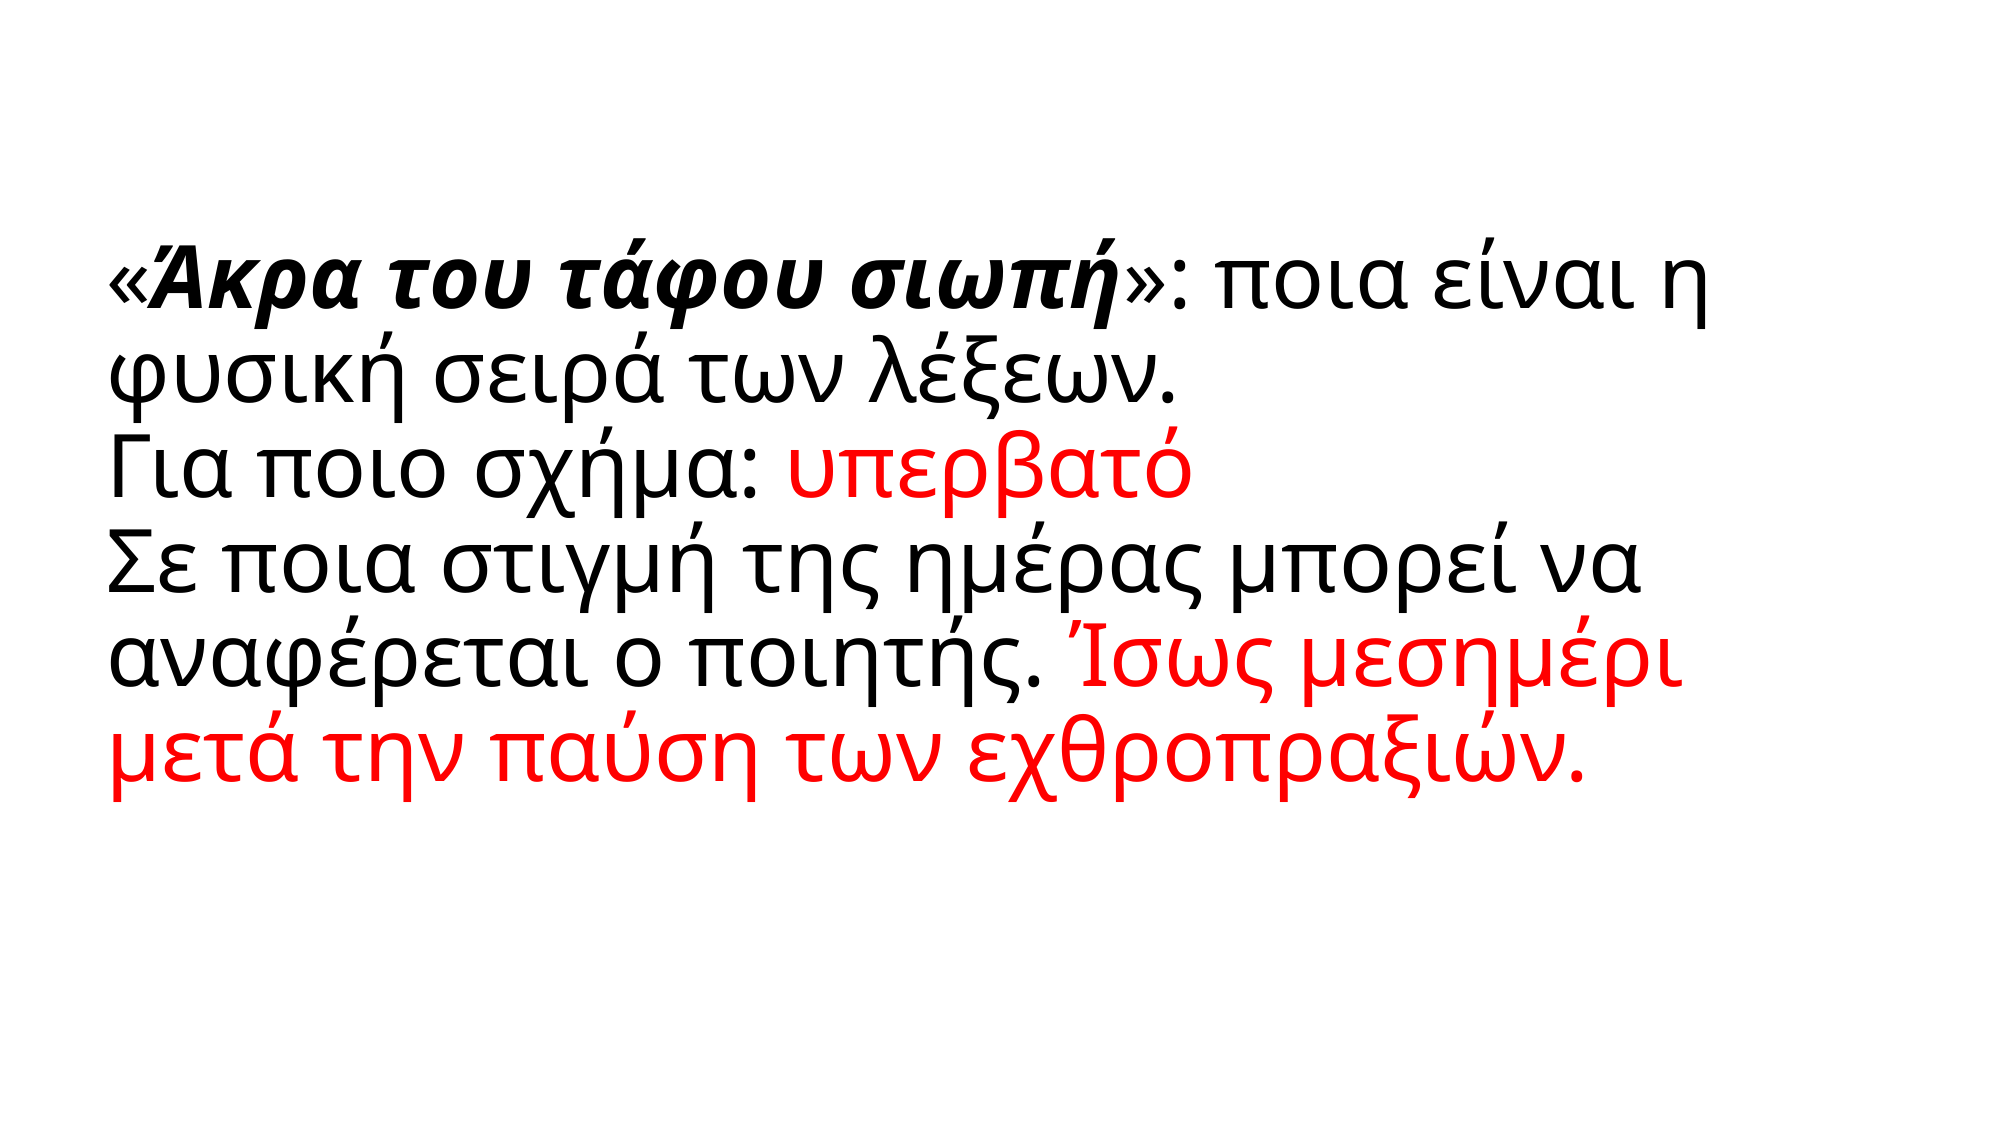

# «Άκρα του τάφου σιωπή»: ποια είναι η φυσική σειρά των λέξεων. Για ποιο σχήμα: υπερβατό Σε ποια στιγμή της ημέρας μπορεί να αναφέρεται ο ποιητής. Ίσως μεσημέρι μετά την παύση των εχθροπραξιών.